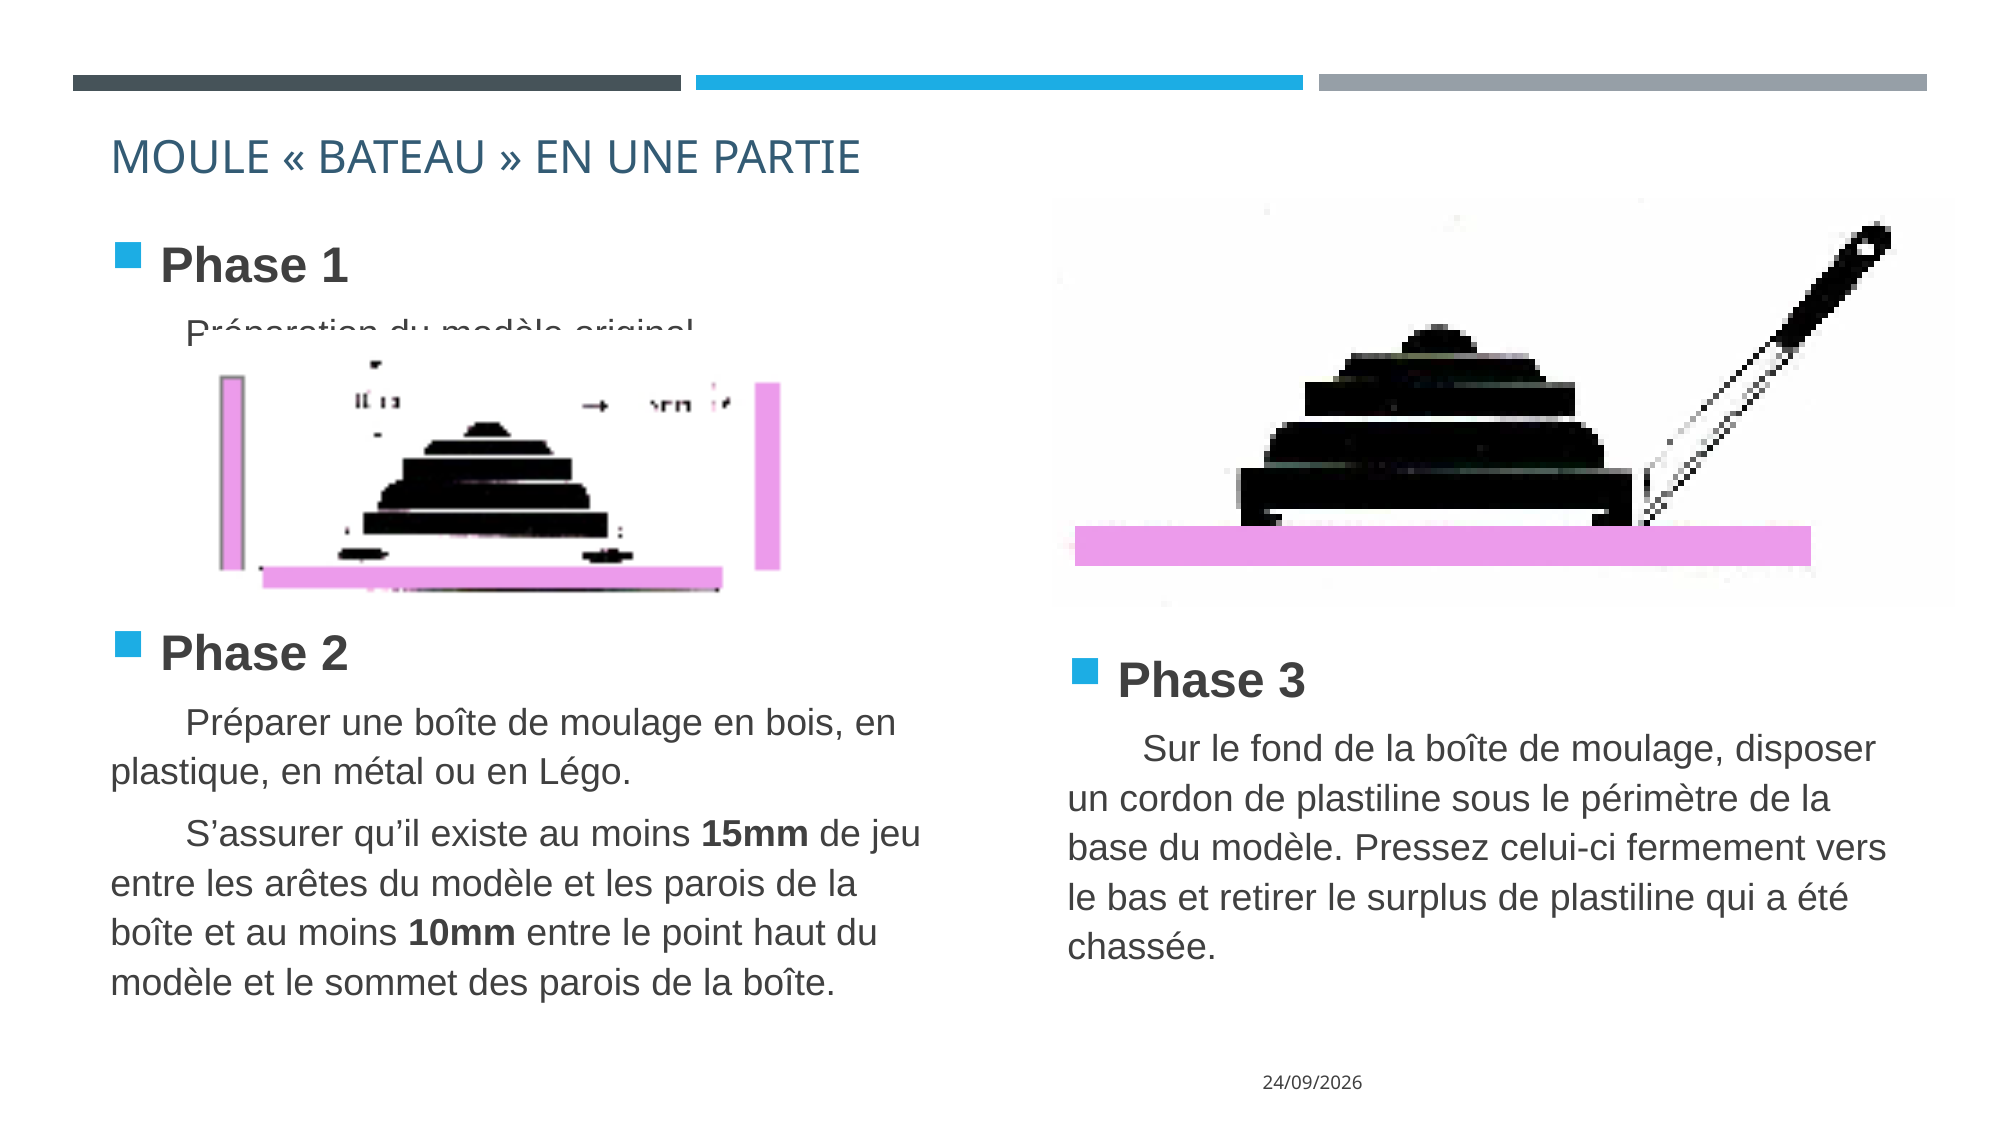

# Moule « bateau » en une partie
Phase 1
	Préparation du modèle original.
Phase 2
	Préparer une boîte de moulage en bois, en plastique, en métal ou en Légo.
	S’assurer qu’il existe au moins 15mm de jeu entre les arêtes du modèle et les parois de la boîte et au moins 10mm entre le point haut du modèle et le sommet des parois de la boîte.
Phase 3
	Sur le fond de la boîte de moulage, disposer un cordon de plastiline sous le périmètre de la base du modèle. Pressez celui-ci fermement vers le bas et retirer le surplus de plastiline qui a été chassée.